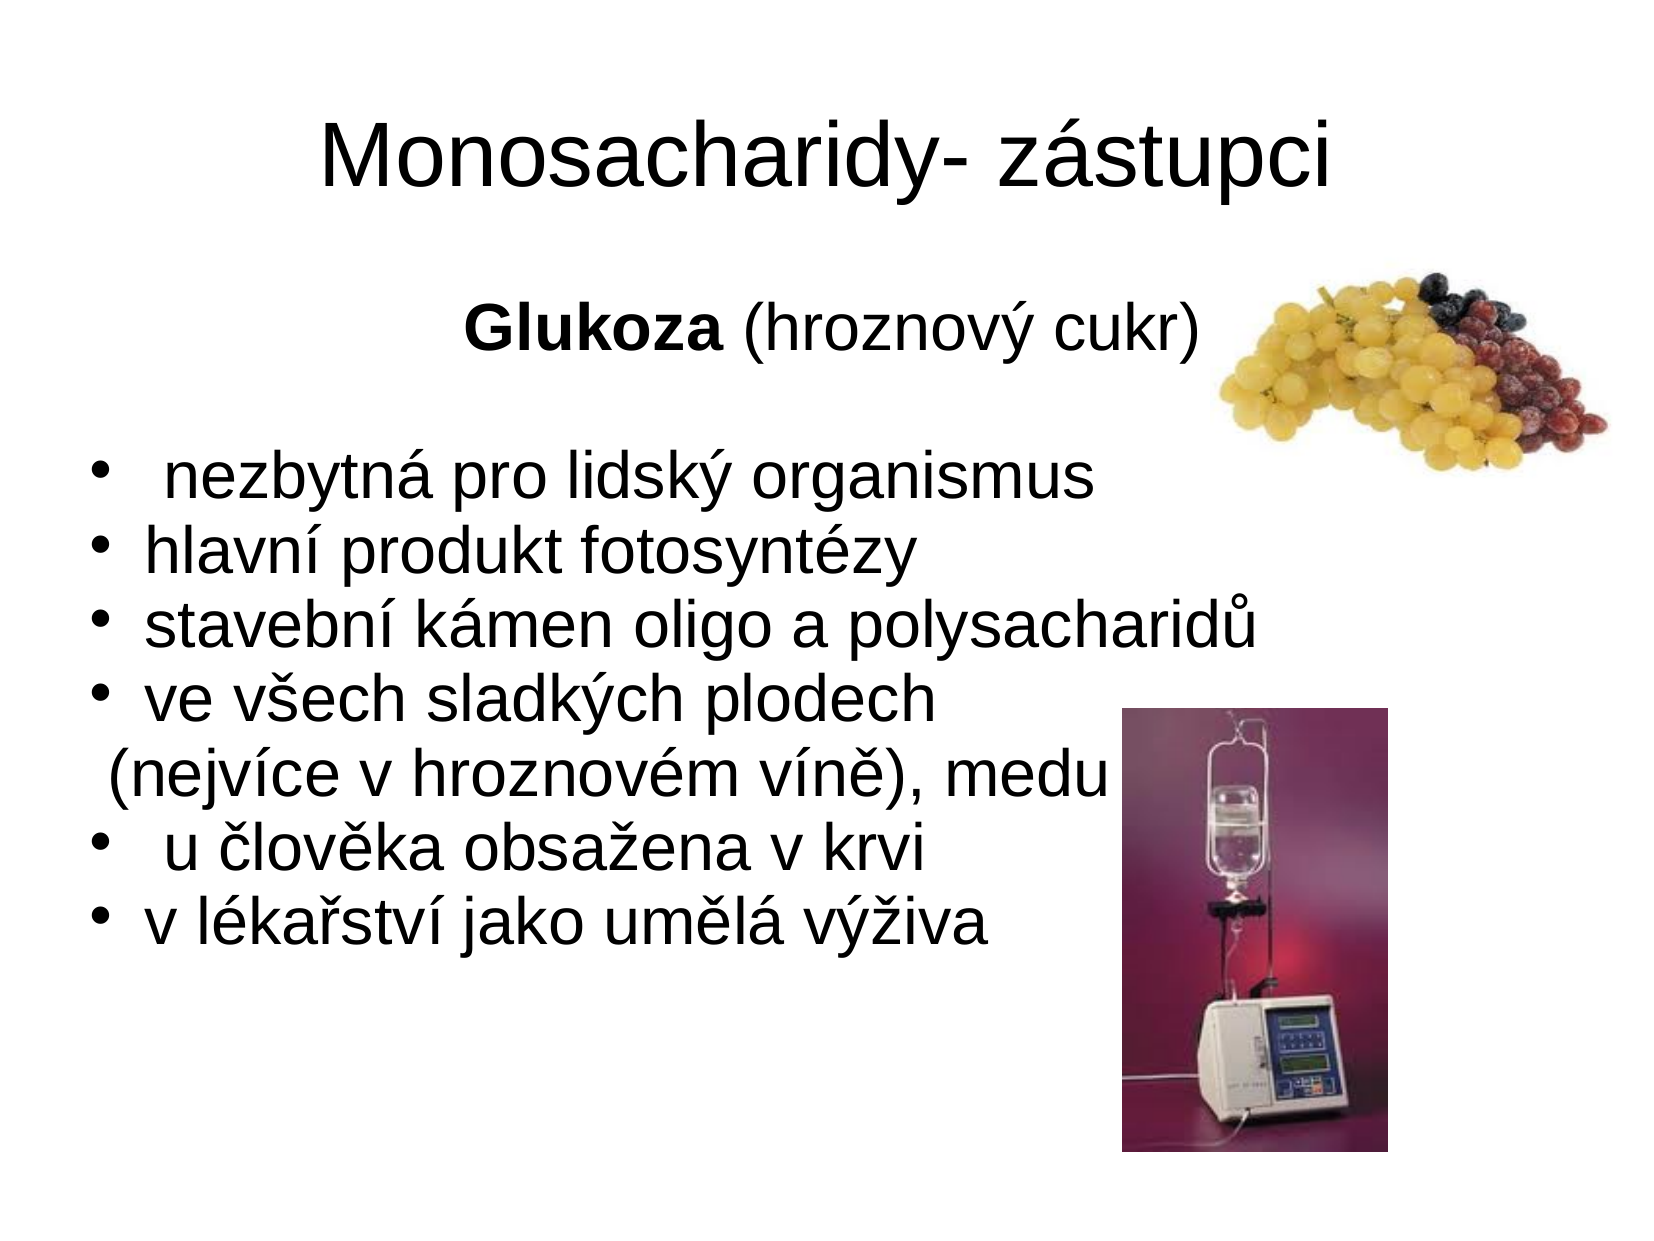

# Monosacharidy- zástupci
Glukoza (hroznový cukr)
 nezbytná pro lidský organismus
hlavní produkt fotosyntézy
stavební kámen oligo a polysacharidů
ve všech sladkých plodech
 (nejvíce v hroznovém víně), medu
 u člověka obsažena v krvi
v lékařství jako umělá výživa